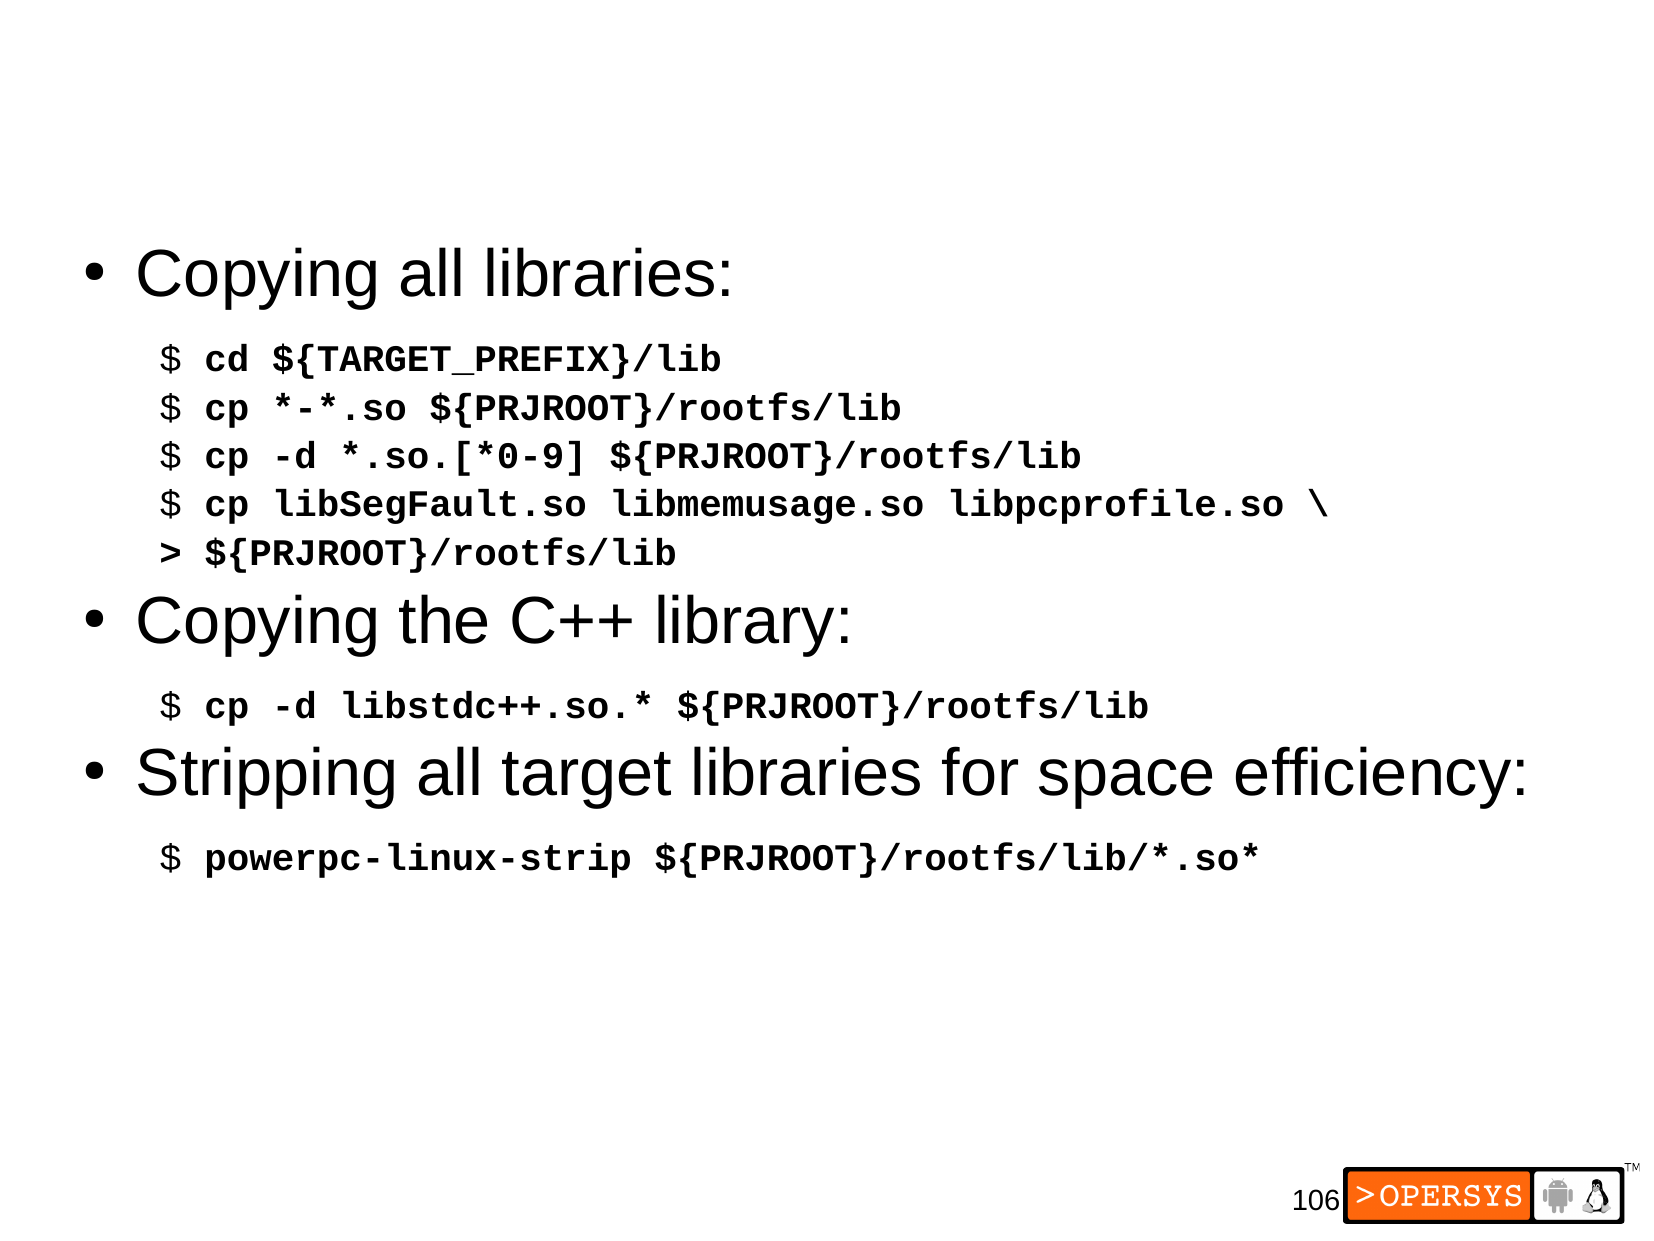

# Copying all libraries:
$ cd ${TARGET_PREFIX}/lib
$ cp *-*.so ${PRJROOT}/rootfs/lib
$ cp -d *.so.[*0-9] ${PRJROOT}/rootfs/lib
$ cp libSegFault.so libmemusage.so libpcprofile.so \
> ${PRJROOT}/rootfs/lib
Copying the C++ library:
$ cp -d libstdc++.so.* ${PRJROOT}/rootfs/lib
Stripping all target libraries for space efficiency:
$ powerpc-linux-strip ${PRJROOT}/rootfs/lib/*.so*